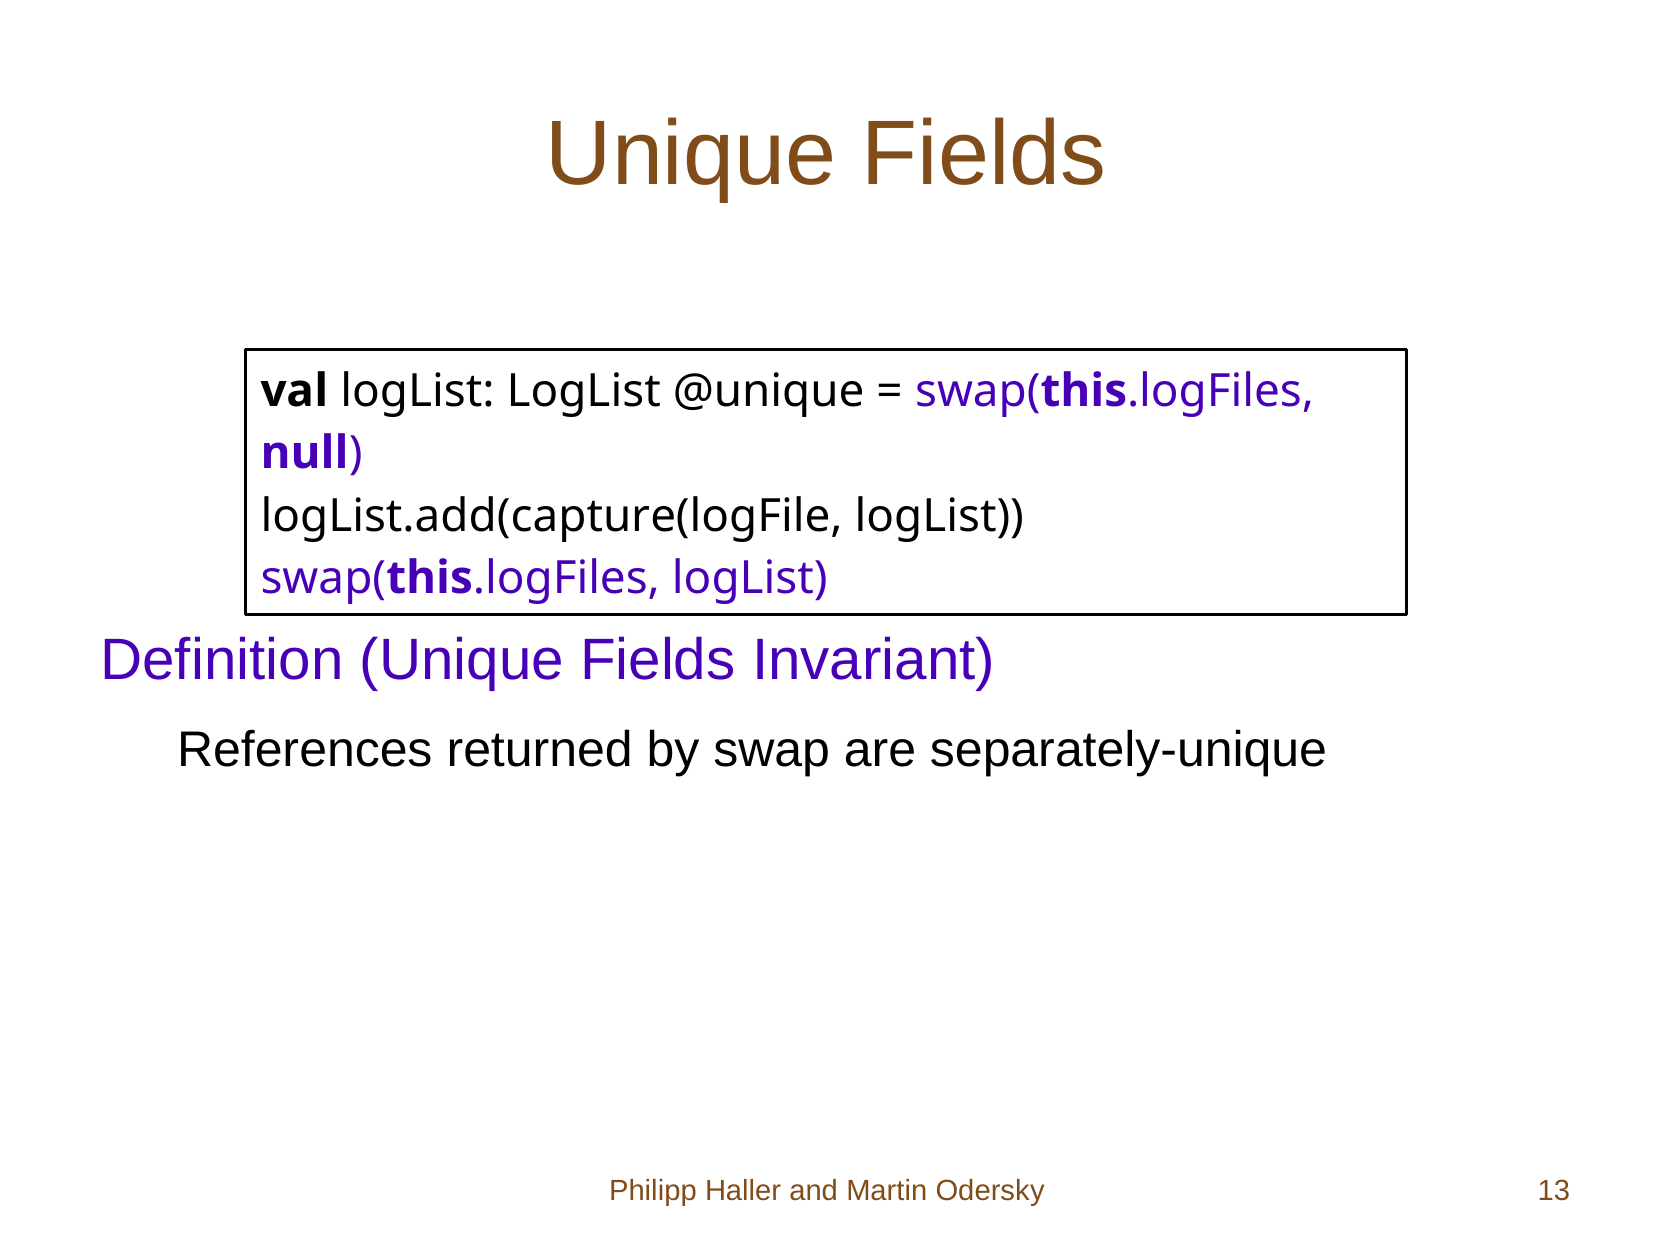

# Unique Fields
Definition (Unique Fields Invariant)
References returned by swap are separately-unique
val logList: LogList @unique = swap(this.logFiles, null)
logList.add(capture(logFile, logList))
swap(this.logFiles, logList)
Philipp Haller
13